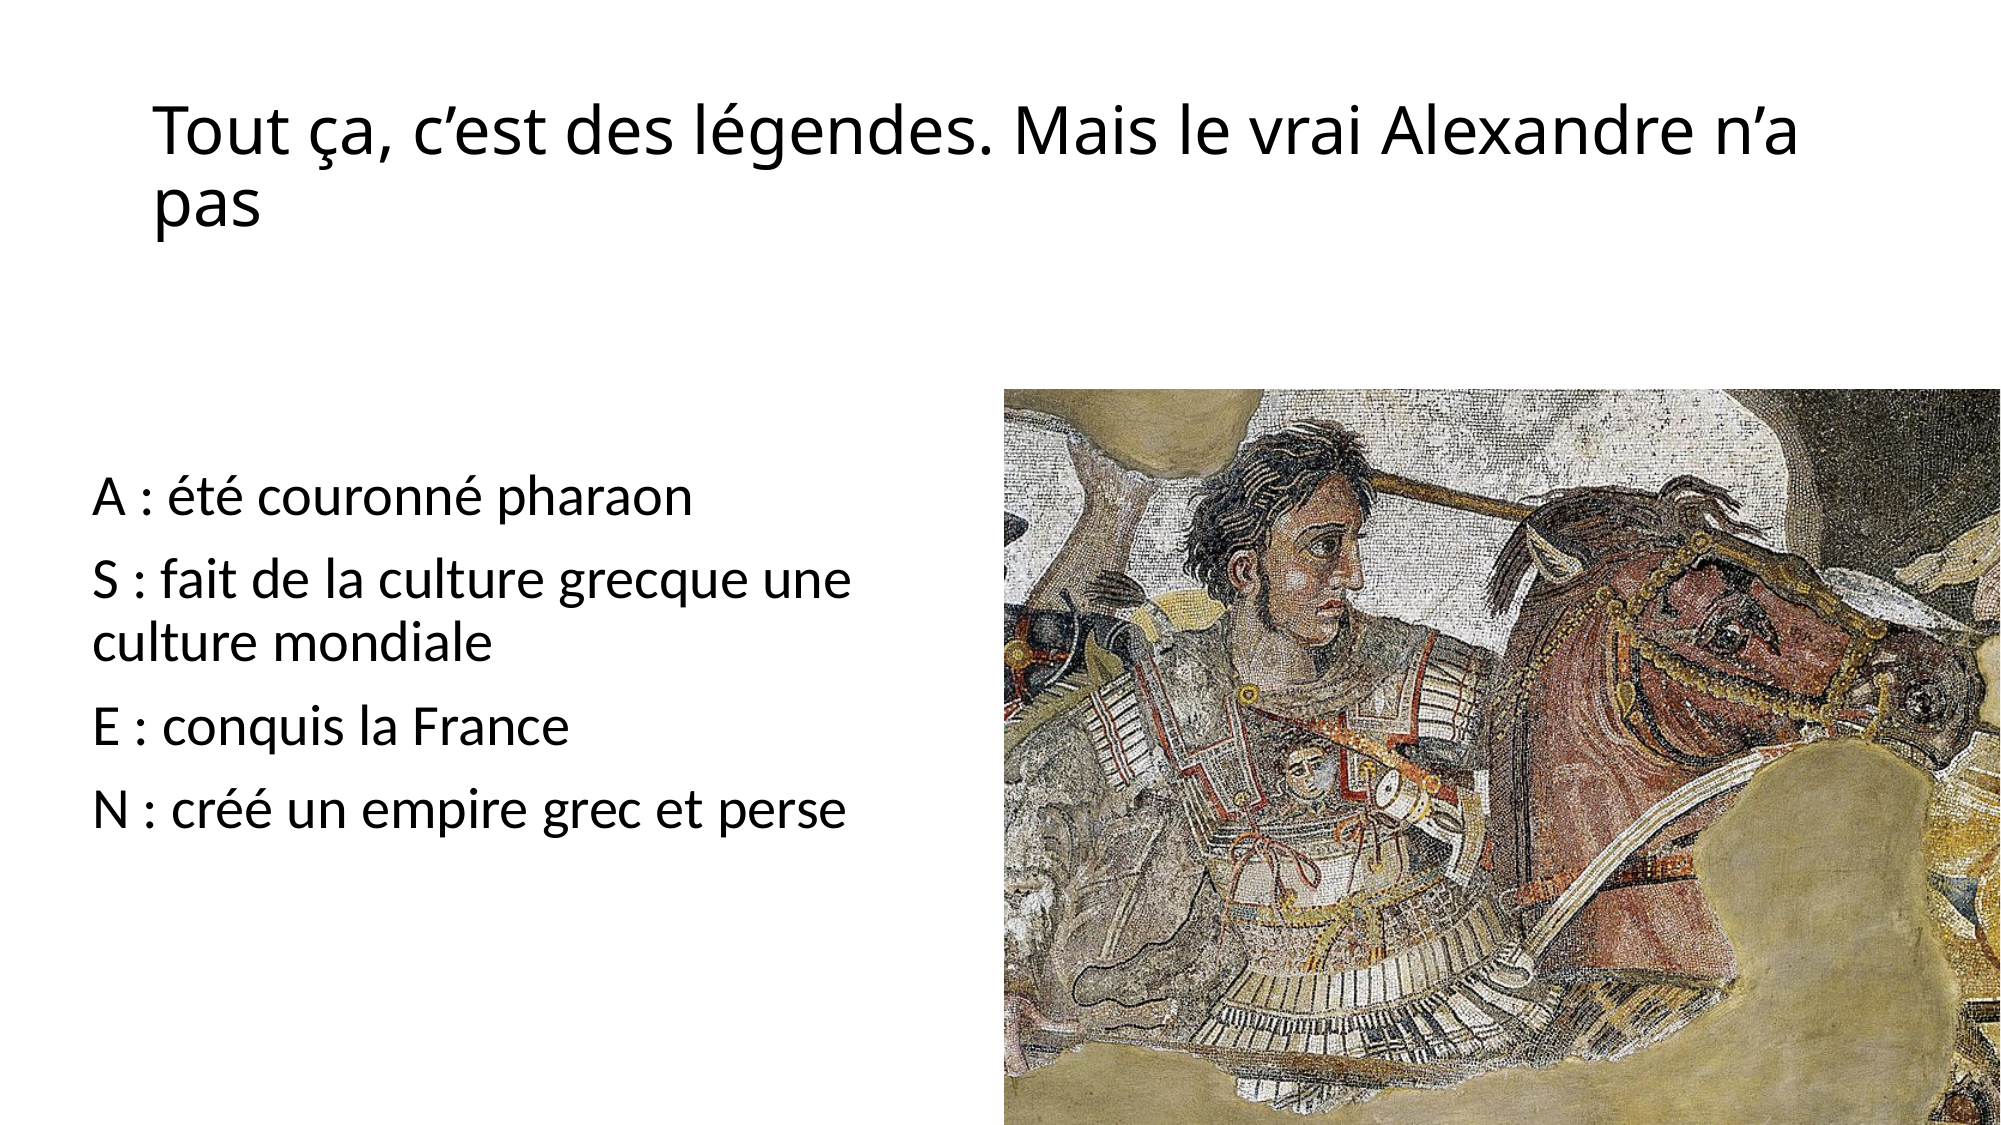

# Tout ça, c’est des légendes. Mais le vrai Alexandre n’a pas
A : été couronné pharaon
S : fait de la culture grecque une culture mondiale
E : conquis la France
N : créé un empire grec et perse